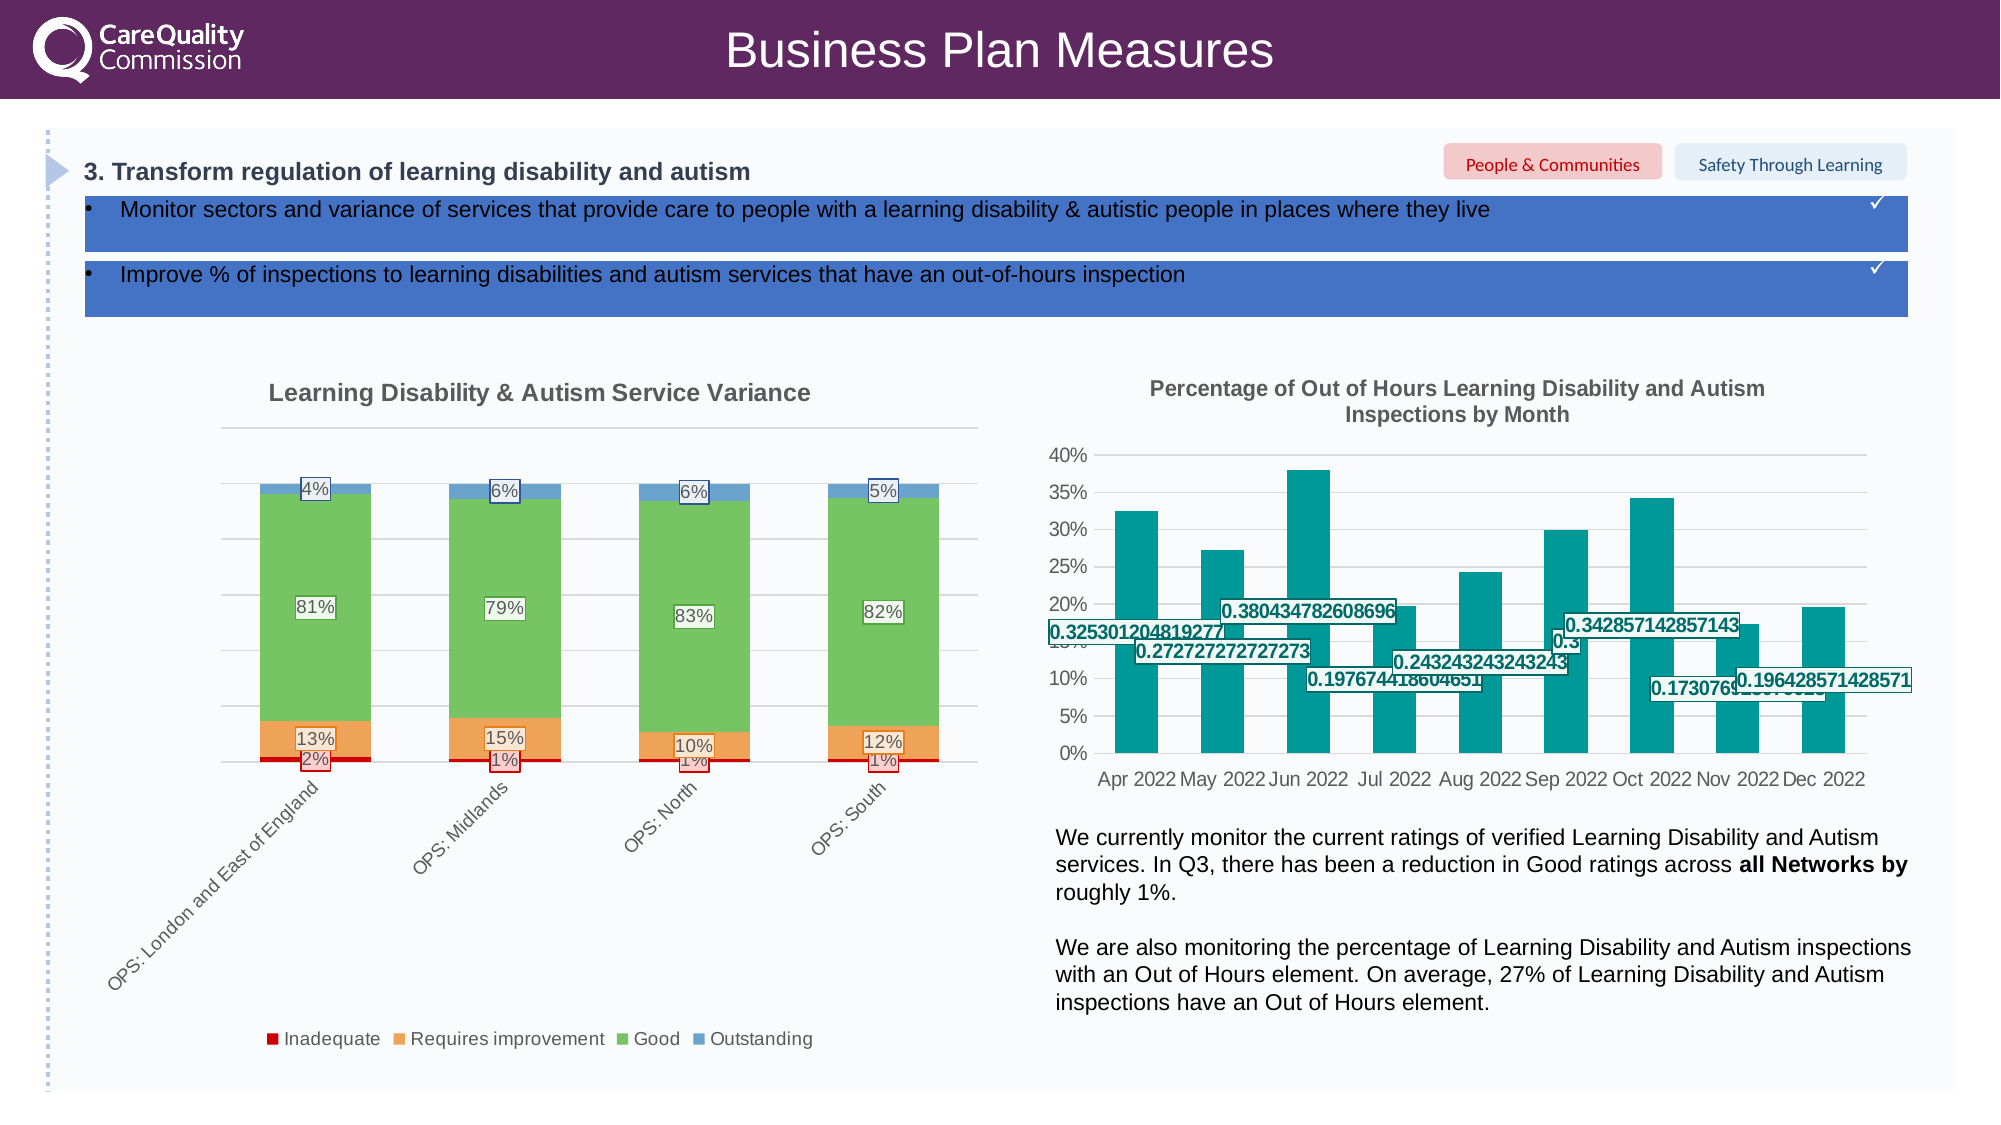

Business Plan Measures
People & Communities
Safety Through Learning
3. Transform regulation of learning disability and autism
| Monitor sectors and variance of services that provide care to people with a learning disability & autistic people in places where they live |  |
| --- | --- |
| Improve % of inspections to learning disabilities and autism services that have an out-of-hours inspection |  |
| --- | --- |
### Chart: Learning Disability & Autism Service Variance
| Category | Inadequate | Requires improvement | Good | Outstanding |
|---|---|---|---|---|
| OPS: London and East of England | 0.0165061898211829 | 0.129986244841816 | 0.814993122420908 | 0.0385144429160935 |
| OPS: Midlands | 0.00799418604651163 | 0.148255813953488 | 0.788517441860465 | 0.0552325581395349 |
| OPS: North | 0.00747790618626785 | 0.0985723997280761 | 0.831407205982325 | 0.0625424881033311 |
| OPS: South | 0.0107142857142857 | 0.115816326530612 | 0.821428571428571 | 0.0520408163265306 |
### Chart: Percentage of Out of Hours Learning Disability and Autism Inspections by Month
| Category | OOH |
|---|---|
| Apr 2022 | 0.325301204819277 |
| May 2022 | 0.272727272727273 |
| Jun 2022 | 0.380434782608696 |
| Jul 2022 | 0.197674418604651 |
| Aug 2022 | 0.243243243243243 |
| Sep 2022 | 0.3 |
| Oct 2022 | 0.342857142857143 |
| Nov 2022 | 0.173076923076923 |
| Dec 2022 | 0.196428571428571 |We currently monitor the current ratings of verified Learning Disability and Autism services. In Q3, there has been a reduction in Good ratings across all Networks by roughly 1%.
We are also monitoring the percentage of Learning Disability and Autism inspections with an Out of Hours element. On average, 27% of Learning Disability and Autism inspections have an Out of Hours element.